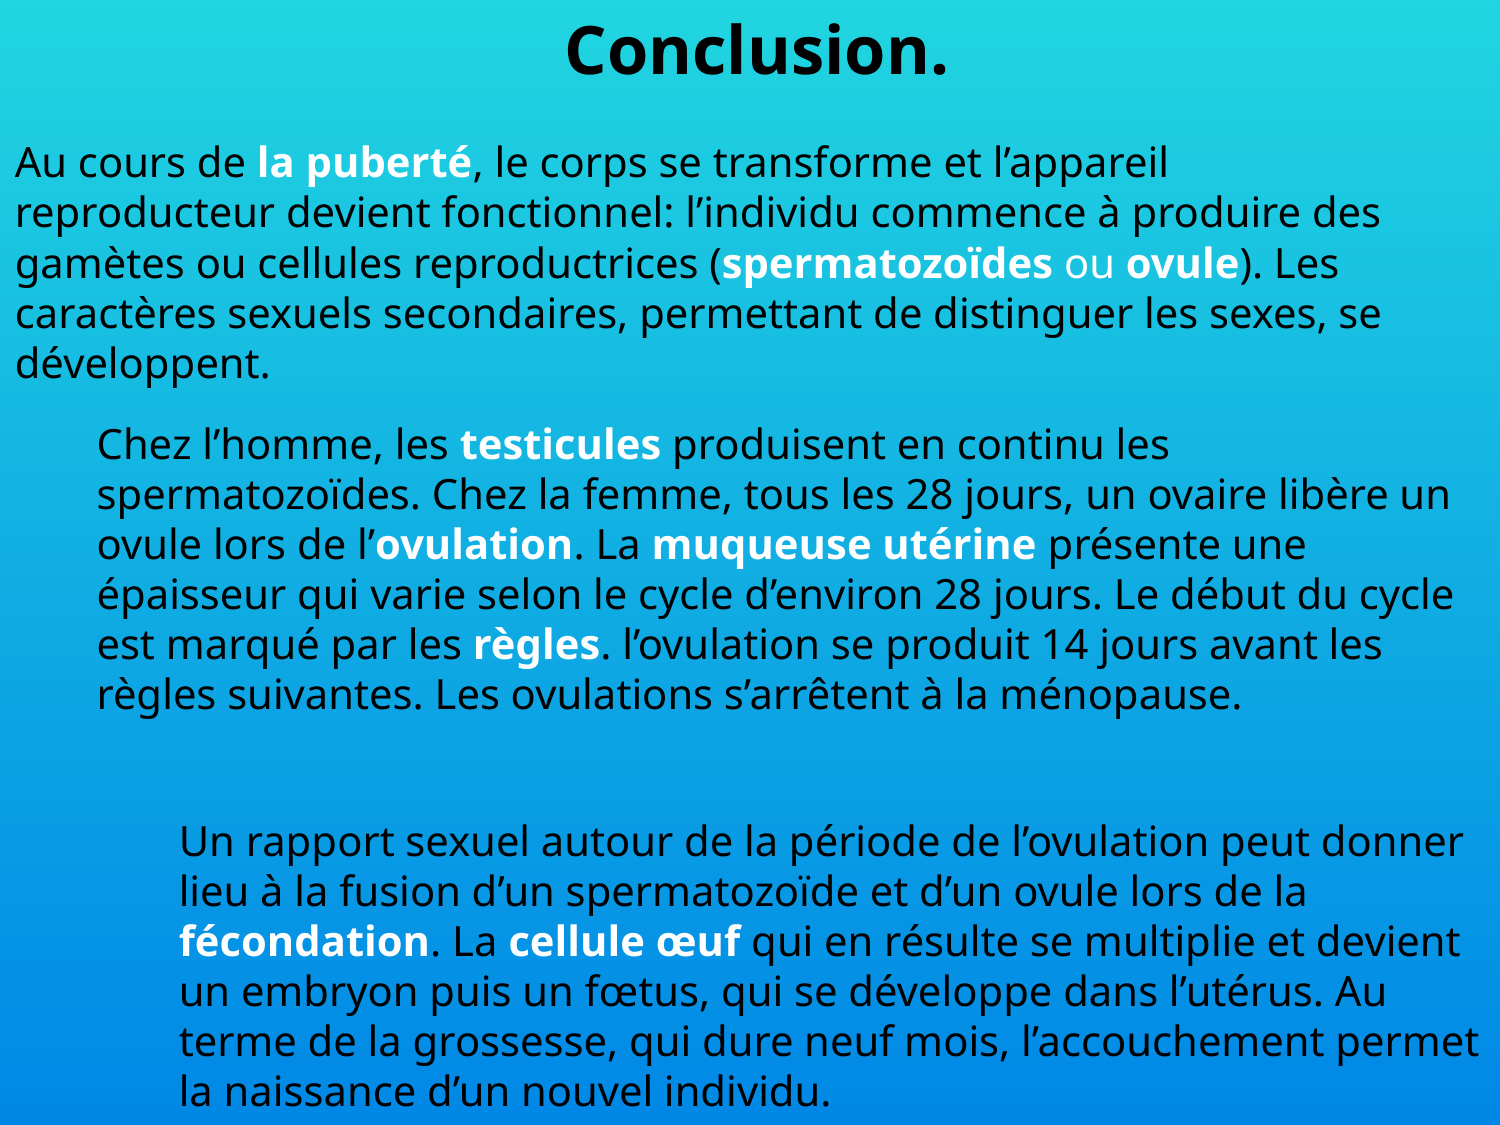

# Conclusion.
Au cours de la puberté, le corps se transforme et l’appareil reproducteur devient fonctionnel: l’individu commence à produire des gamètes ou cellules reproductrices (spermatozoïdes ou ovule). Les caractères sexuels secondaires, permettant de distinguer les sexes, se développent.
Chez l’homme, les testicules produisent en continu les spermatozoïdes. Chez la femme, tous les 28 jours, un ovaire libère un ovule lors de l’ovulation. La muqueuse utérine présente une épaisseur qui varie selon le cycle d’environ 28 jours. Le début du cycle est marqué par les règles. l’ovulation se produit 14 jours avant les règles suivantes. Les ovulations s’arrêtent à la ménopause.
Un rapport sexuel autour de la période de l’ovulation peut donner lieu à la fusion d’un spermatozoïde et d’un ovule lors de la fécondation. La cellule œuf qui en résulte se multiplie et devient un embryon puis un fœtus, qui se développe dans l’utérus. Au terme de la grossesse, qui dure neuf mois, l’accouchement permet la naissance d’un nouvel individu.